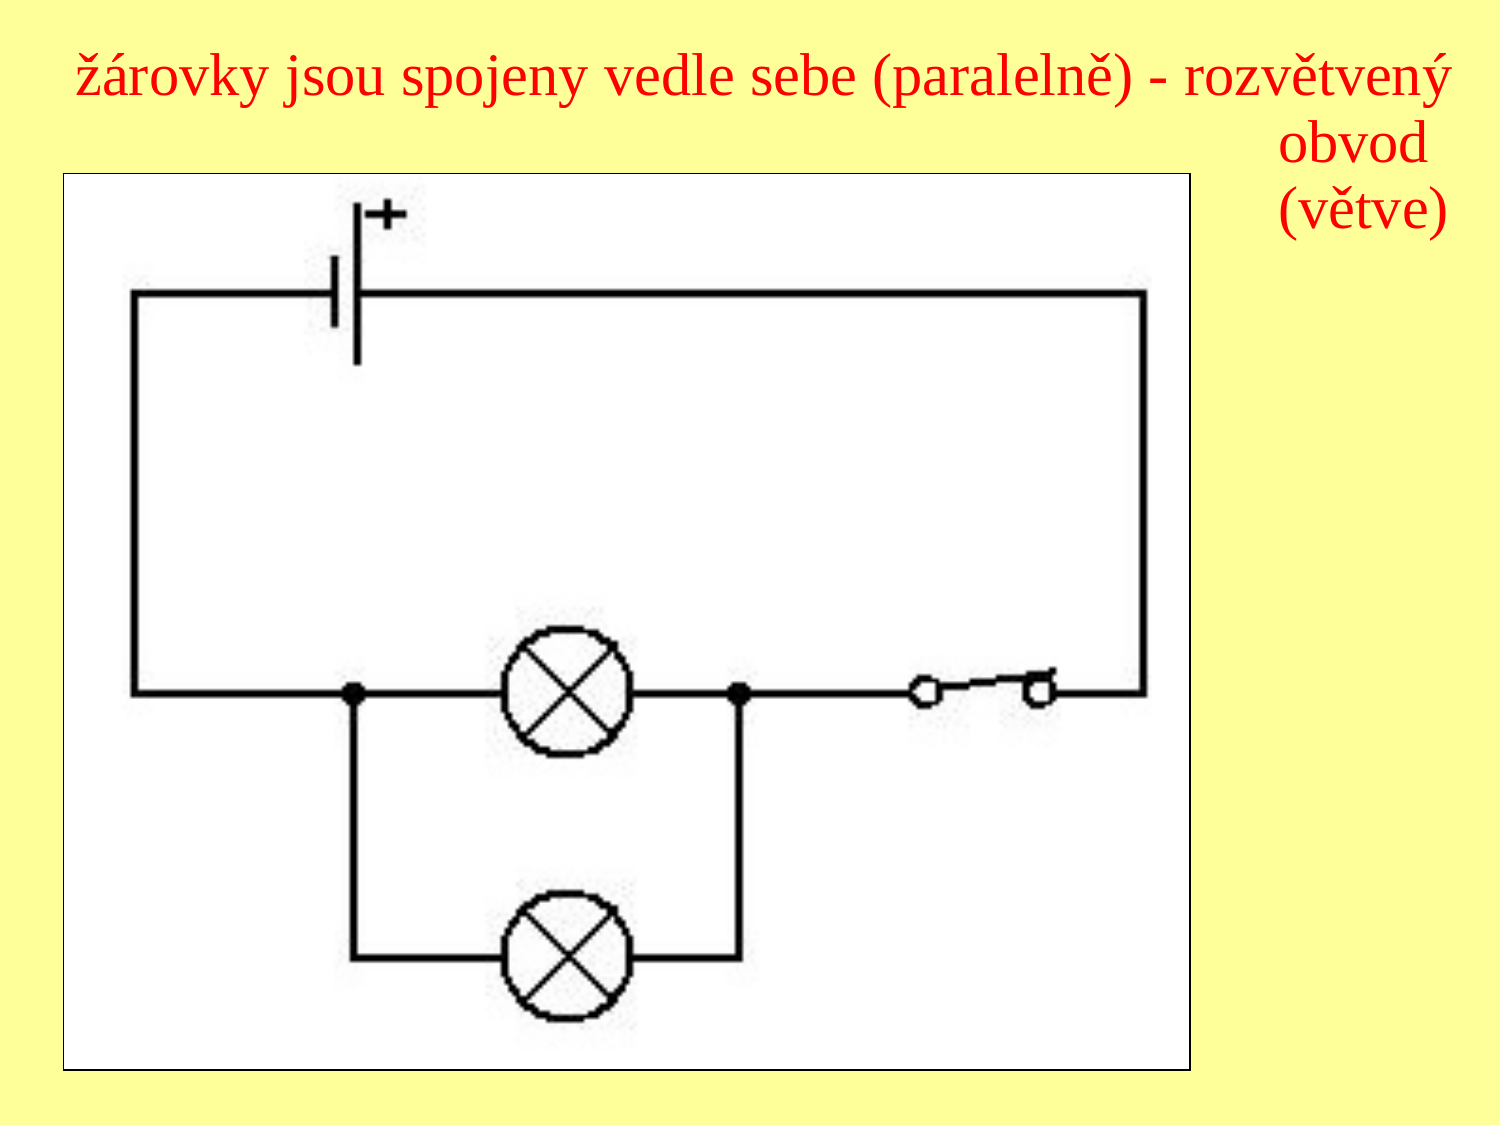

žárovky jsou spojeny vedle sebe (paralelně) - rozvětvený
							 obvod
							 (větve)